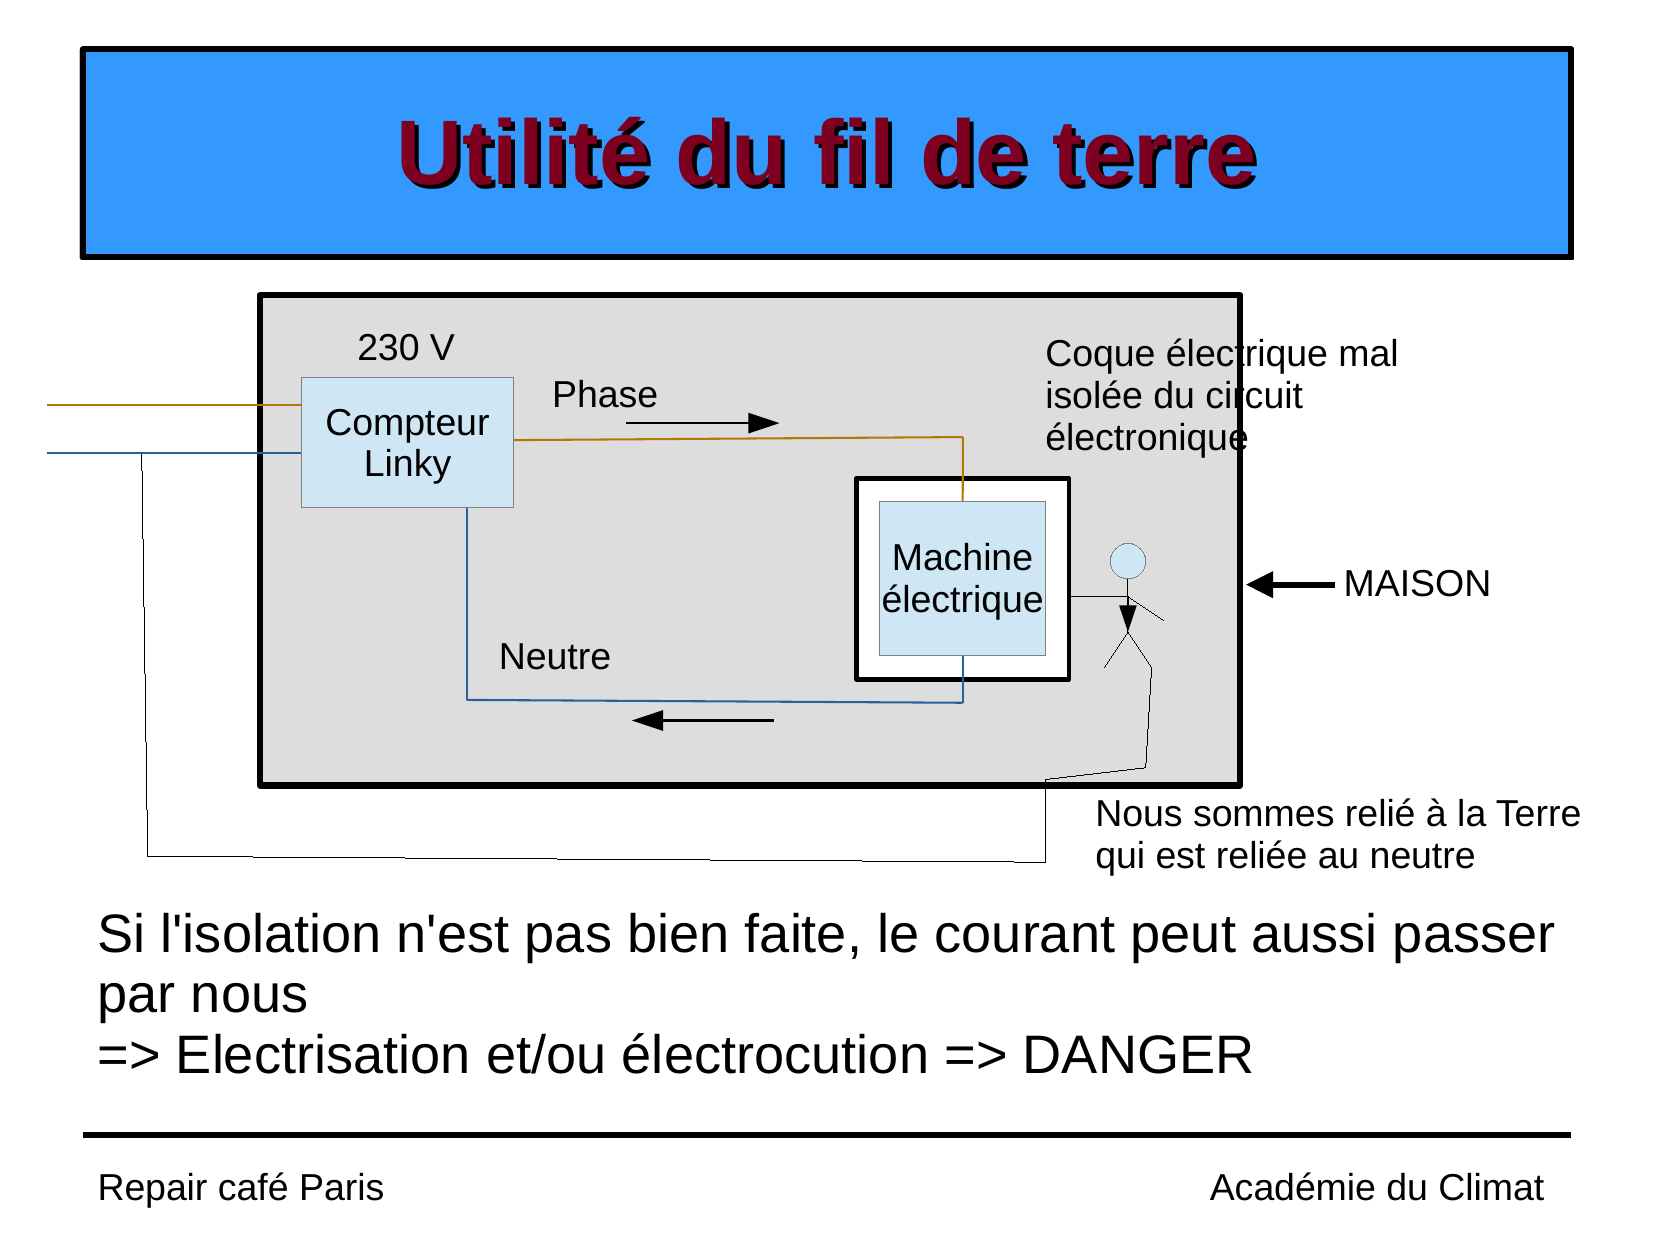

# Utilité du fil de terre
230 V
Coque électrique mal isolée du circuit électronique
Phase
Compteur
Linky
Machine
électrique
MAISON
Neutre
Nous sommes relié à la Terre
qui est reliée au neutre
Si l'isolation n'est pas bien faite, le courant peut aussi passer par nous
=> Electrisation et/ou électrocution => DANGER
Repair café Paris	Académie du Climat